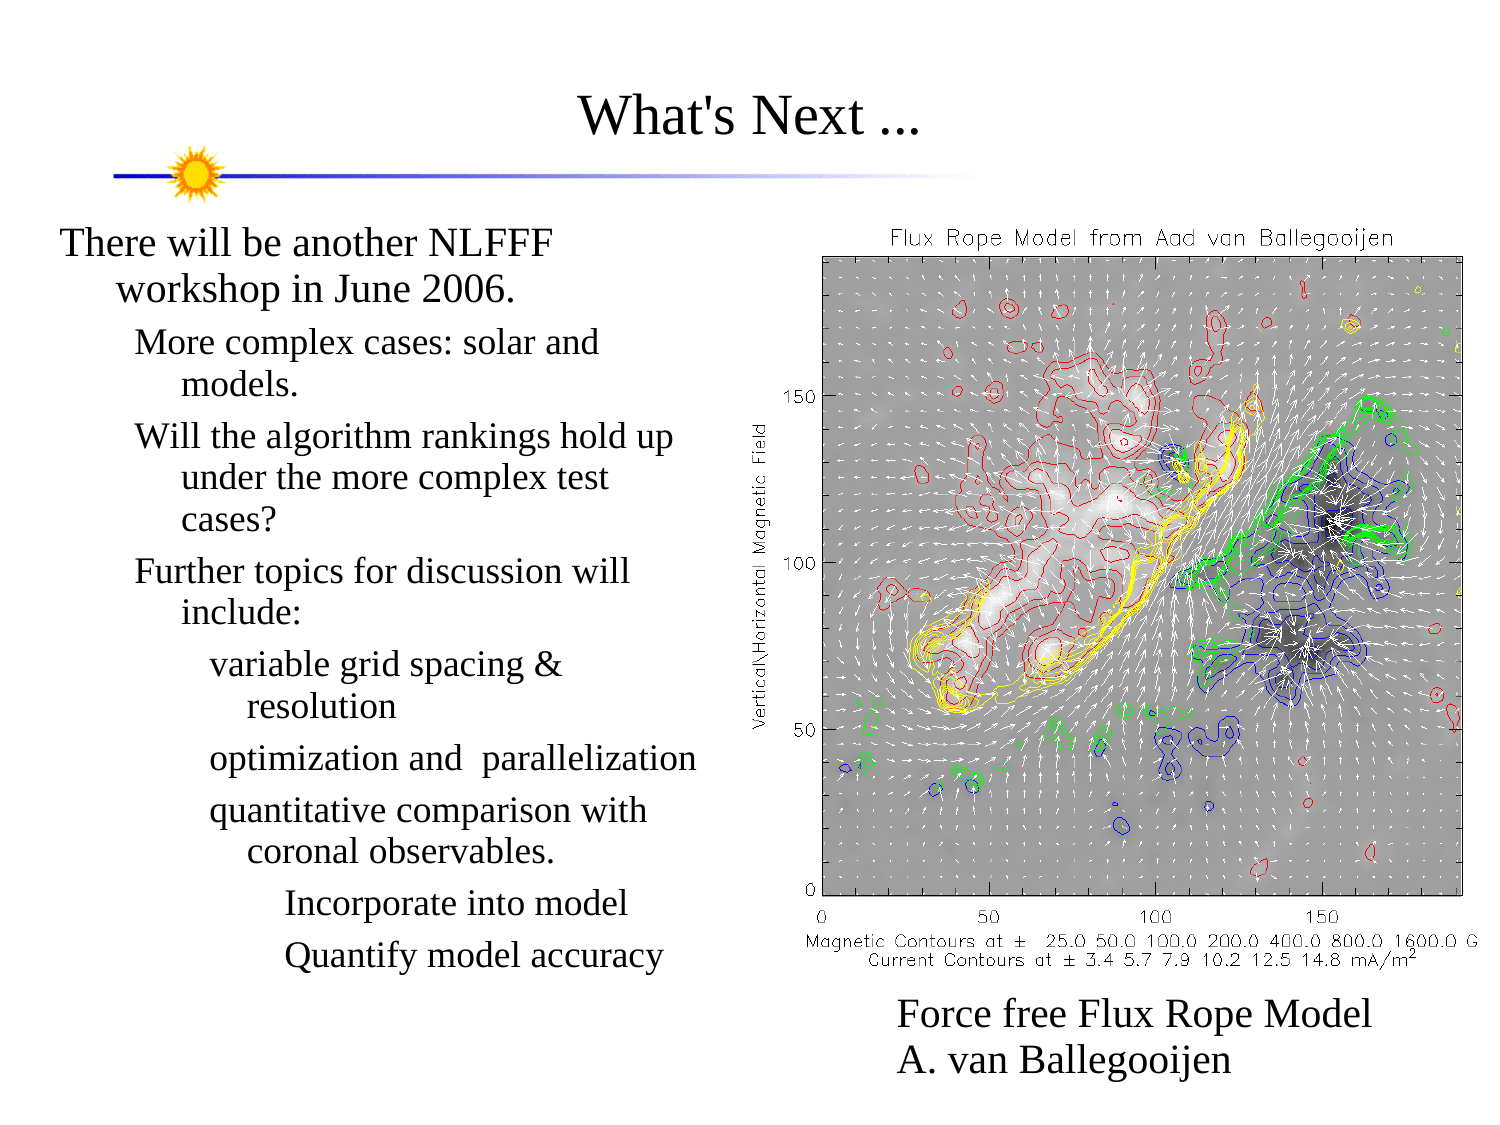

# What's Next ...
There will be another NLFFF workshop in June 2006.
More complex cases: solar and models.
Will the algorithm rankings hold up under the more complex test cases?
Further topics for discussion will include:
variable grid spacing & resolution
optimization and  parallelization
quantitative comparison with coronal observables.
Incorporate into model
Quantify model accuracy
Force free Flux Rope Model
A. van Ballegooijen